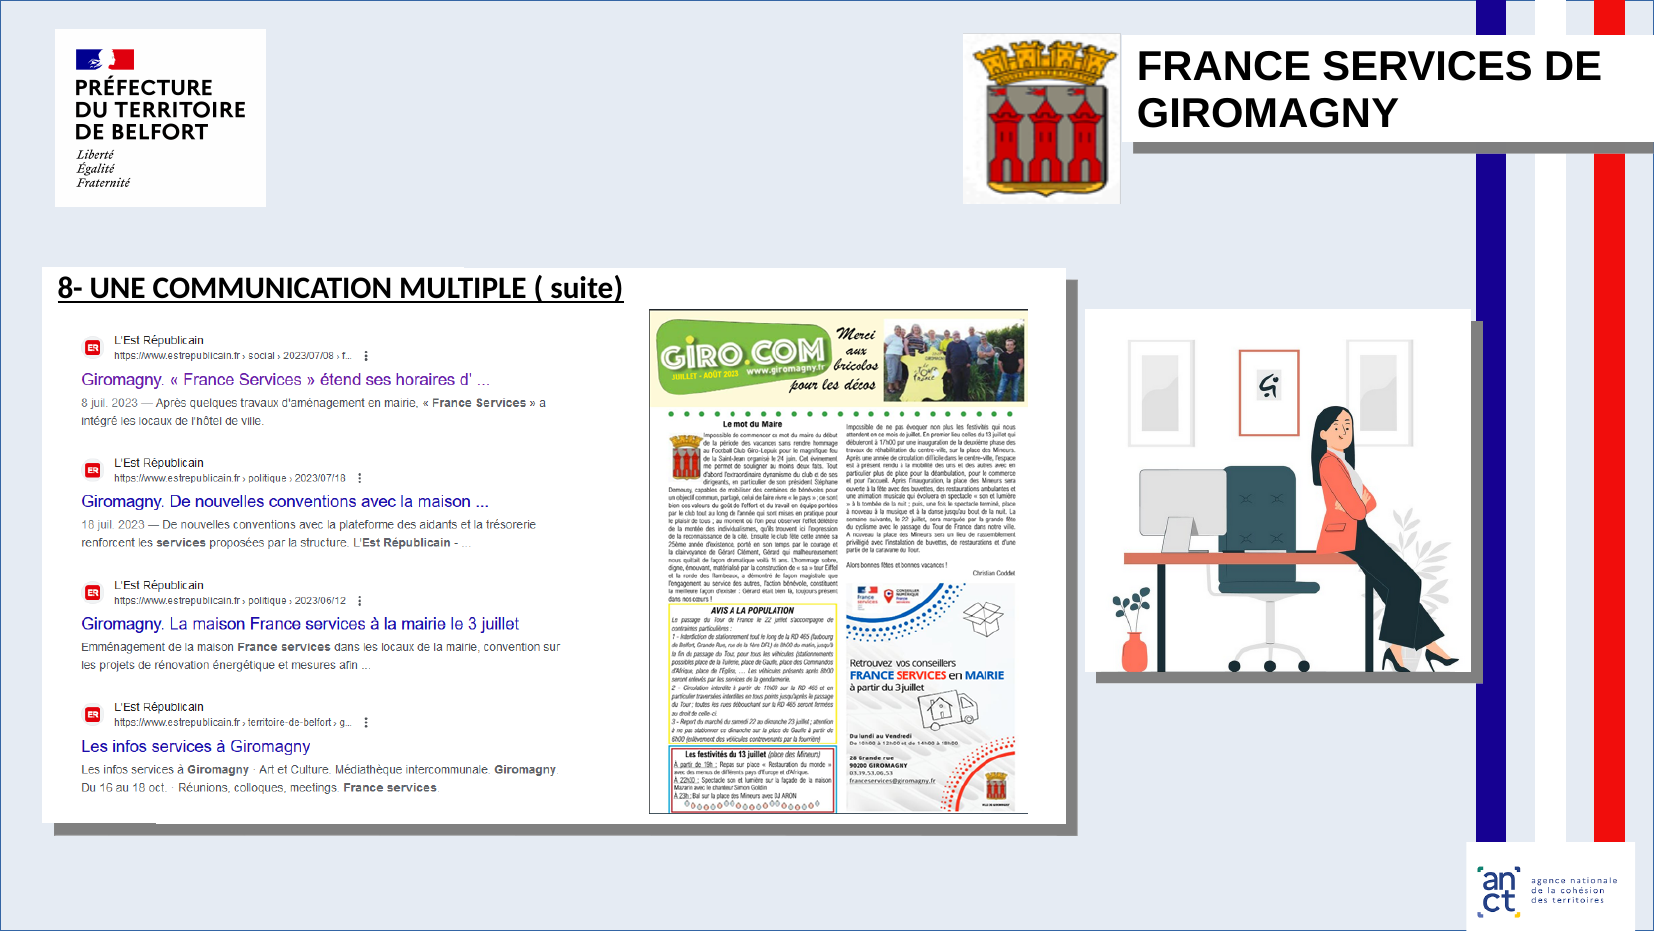

FRANCE SERVICES DE GIROMAGNY
8- UNE COMMUNICATION MULTIPLE ( suite)